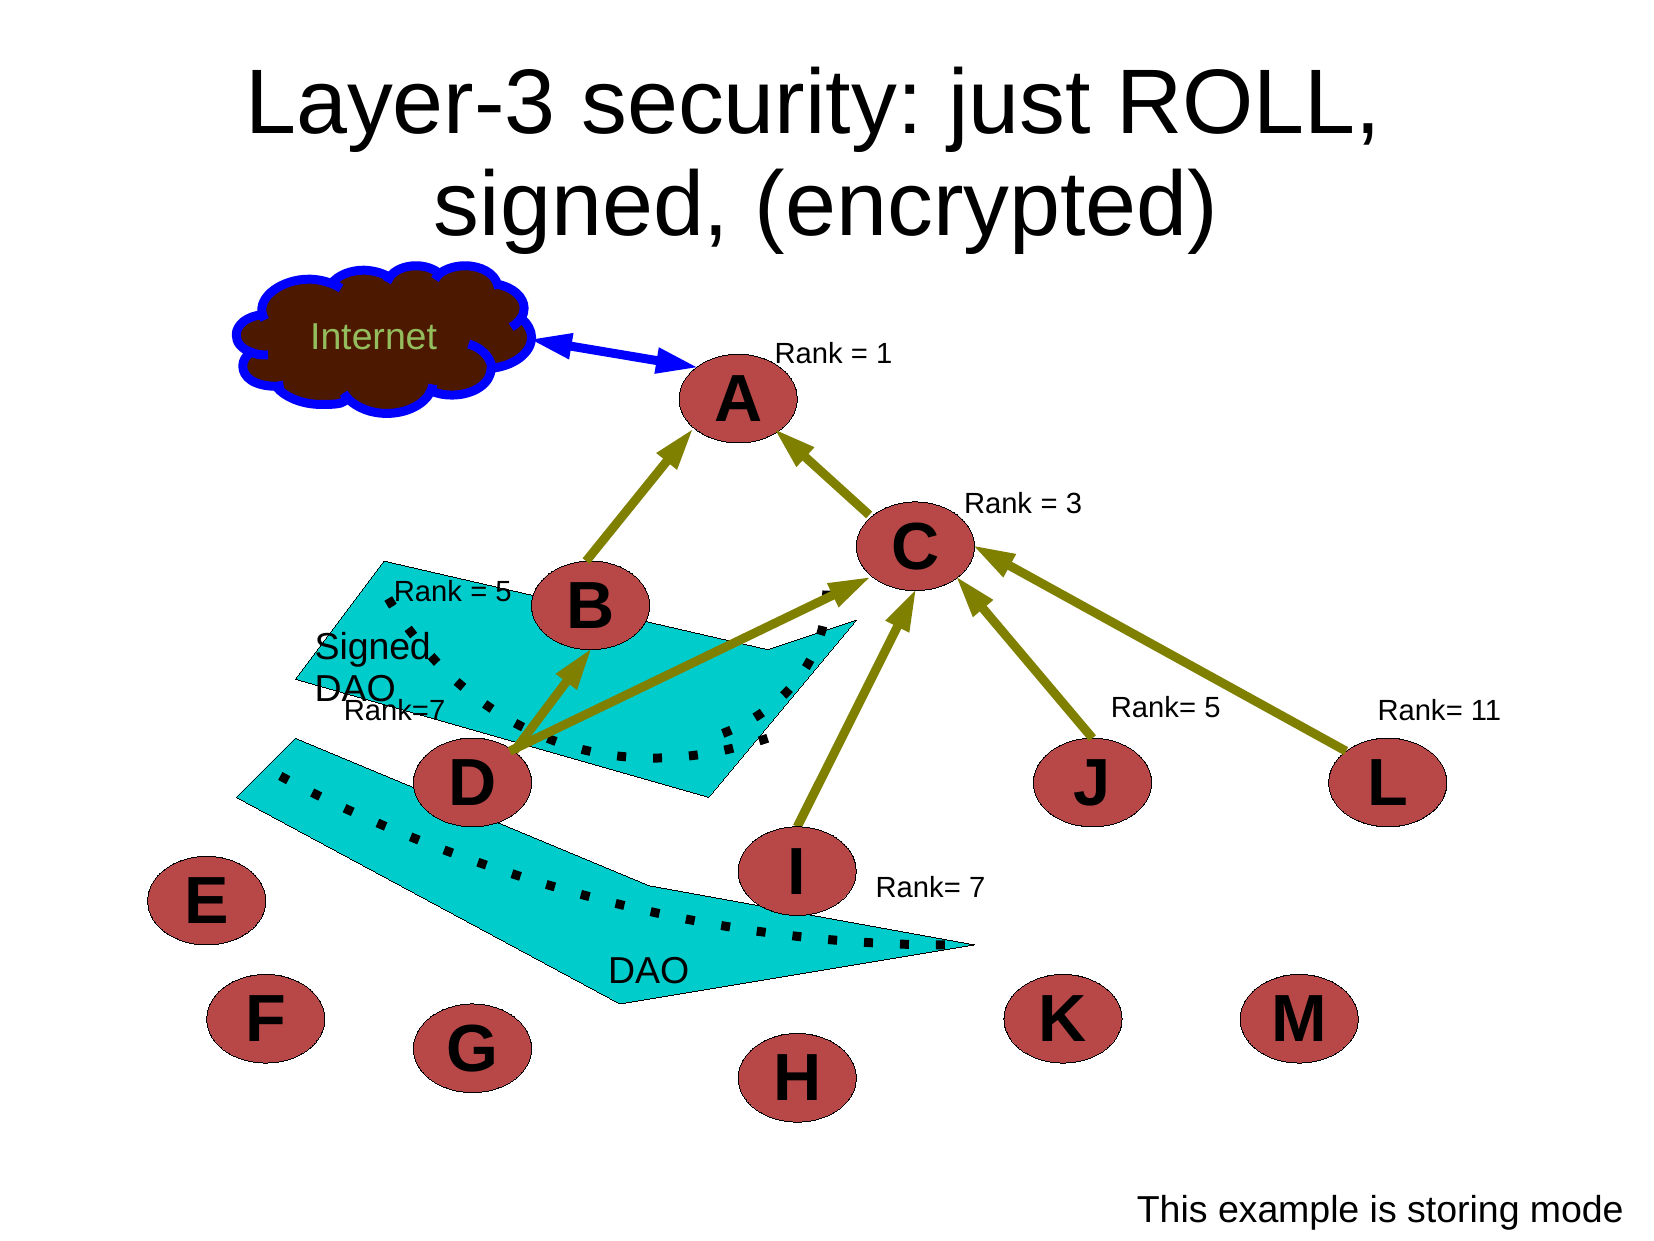

# Layer-3 security: just ROLL, signed, (encrypted)
Internet
Rank = 1
A
Rank = 3
C
B
Rank = 5
Signed
DAO
DAO
Rank= 5
Rank=7
Rank= 11
D
L
J
A
I
E
Rank= 7
F
K
M
G
H
This example is storing mode